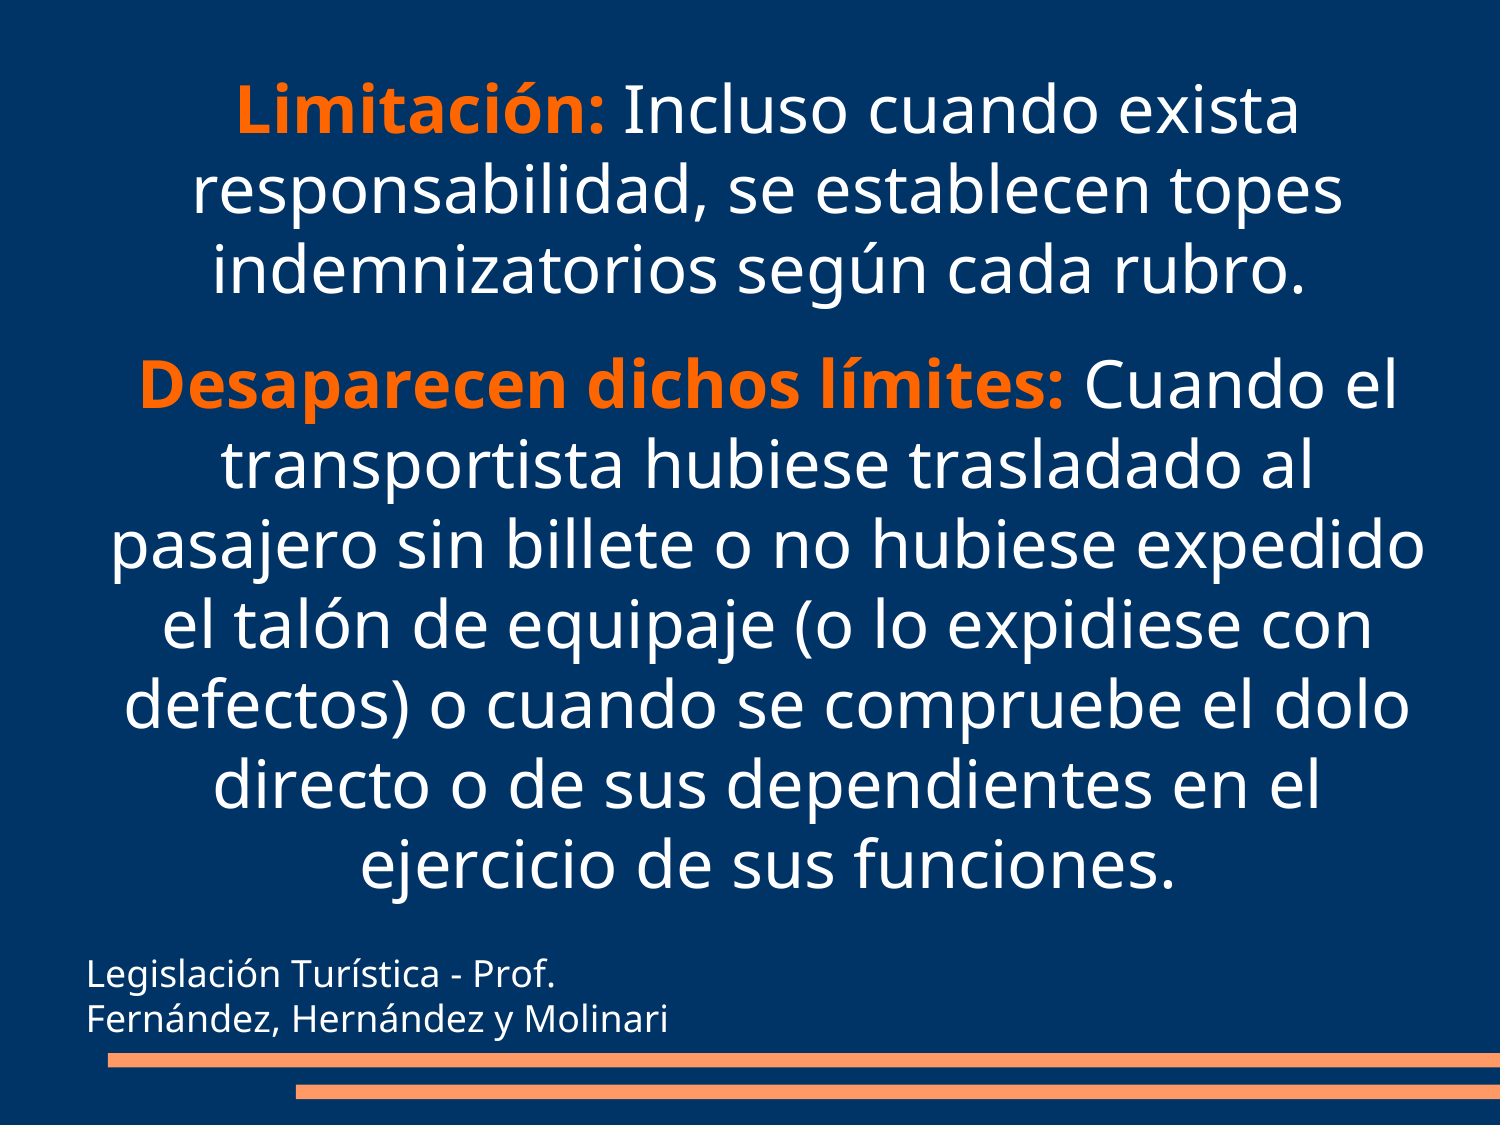

# Limitación: Incluso cuando exista responsabilidad, se establecen topes indemnizatorios según cada rubro.
Desaparecen dichos límites: Cuando el transportista hubiese trasladado al pasajero sin billete o no hubiese expedido el talón de equipaje (o lo expidiese con defectos) o cuando se compruebe el dolo directo o de sus dependientes en el ejercicio de sus funciones.
Legislación Turística - Prof. Fernández, Hernández y Molinari